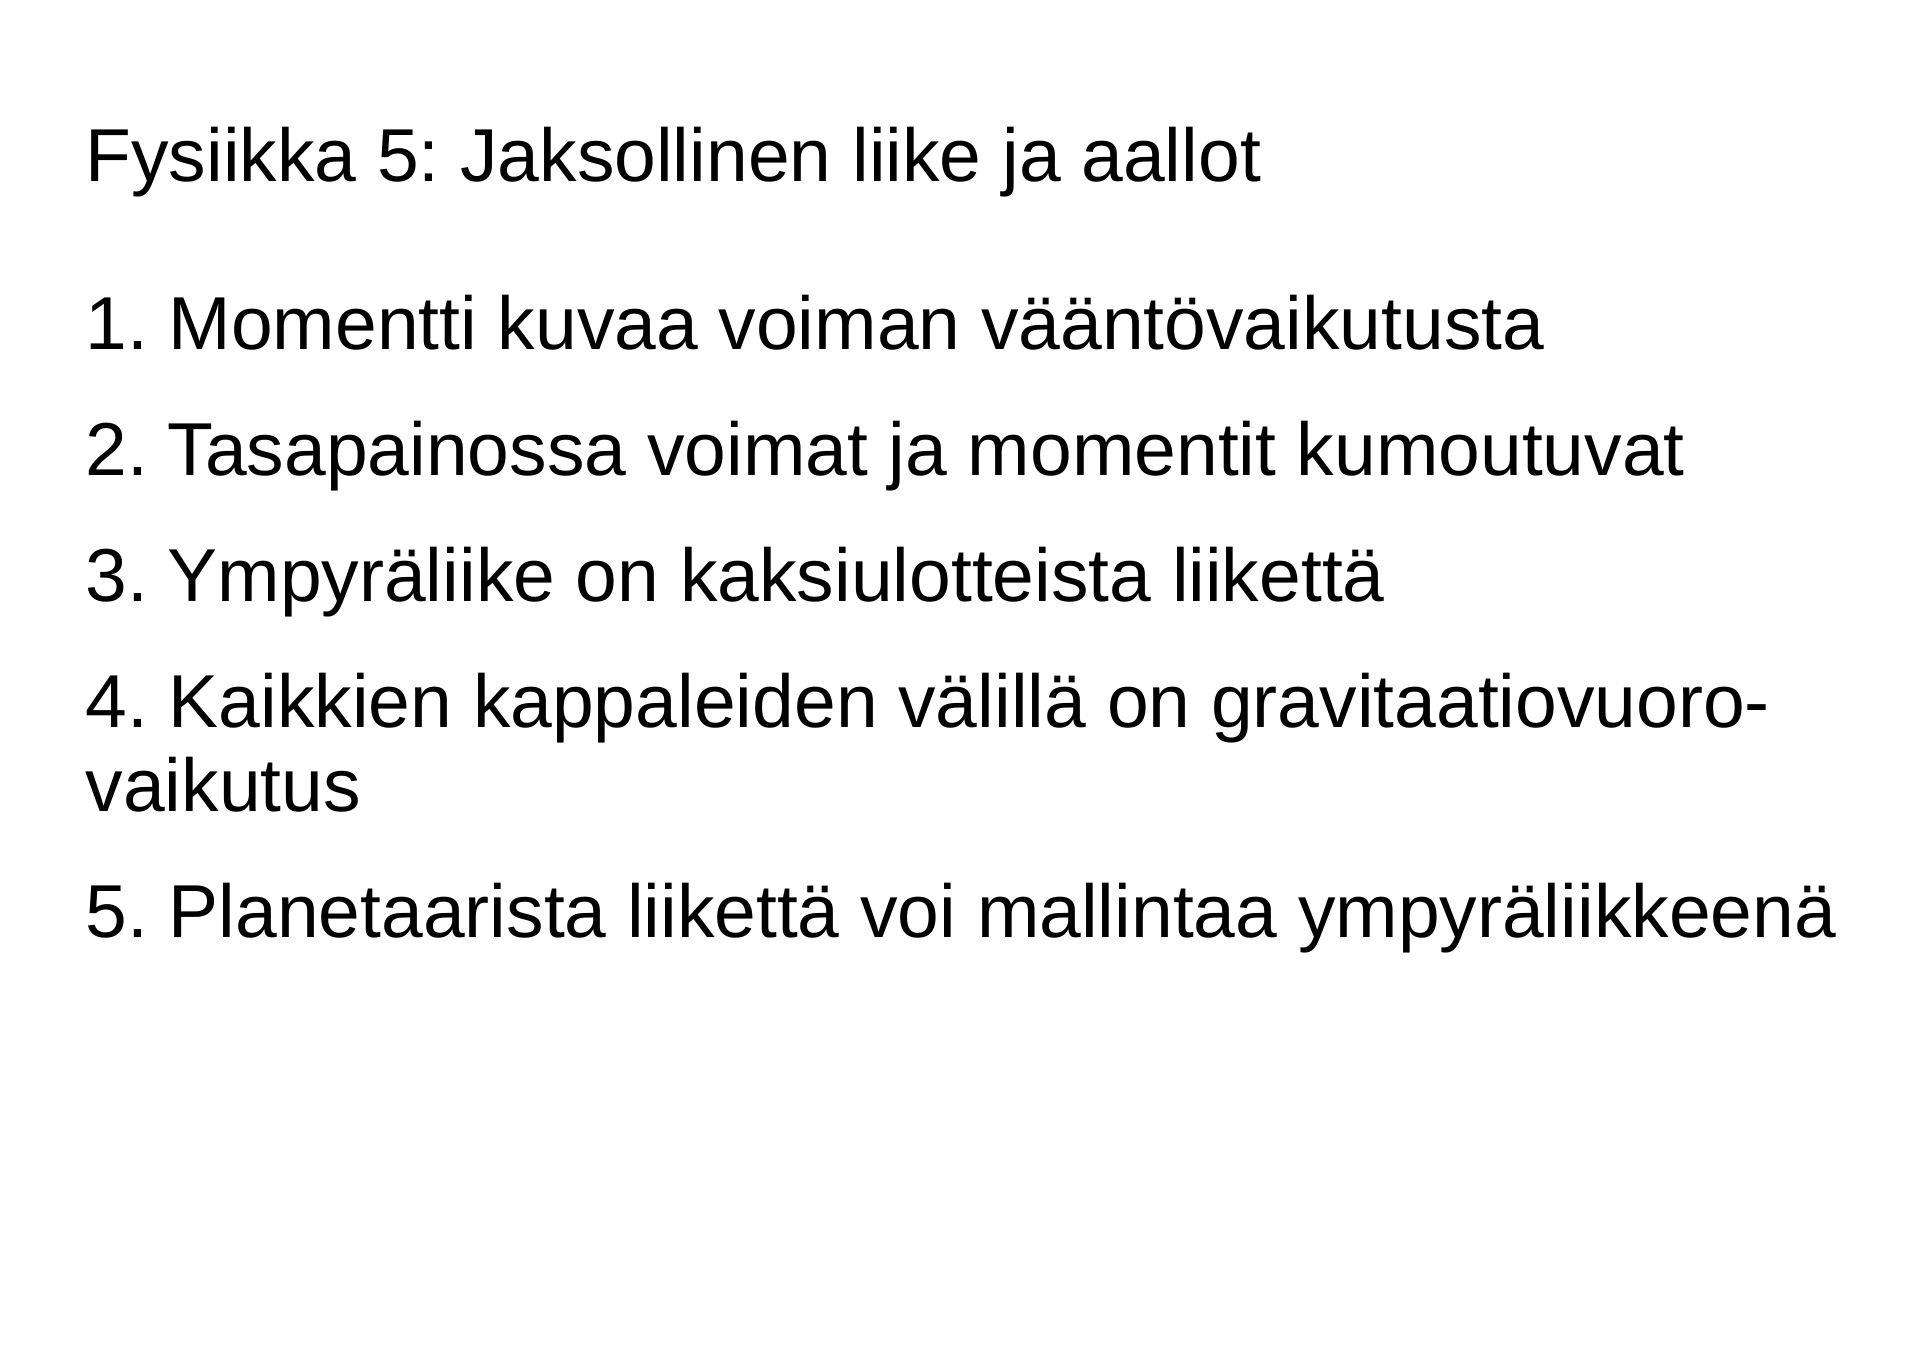

Fysiikka 5: Jaksollinen liike ja aallot
1. Momentti kuvaa voiman vääntövaikutusta
2. Tasapainossa voimat ja momentit kumoutuvat
3. Ympyräliike on kaksiulotteista liikettä
4. Kaikkien kappaleiden välillä on gravitaatiovuoro-vaikutus
5. Planetaarista liikettä voi mallintaa ympyräliikkeenä